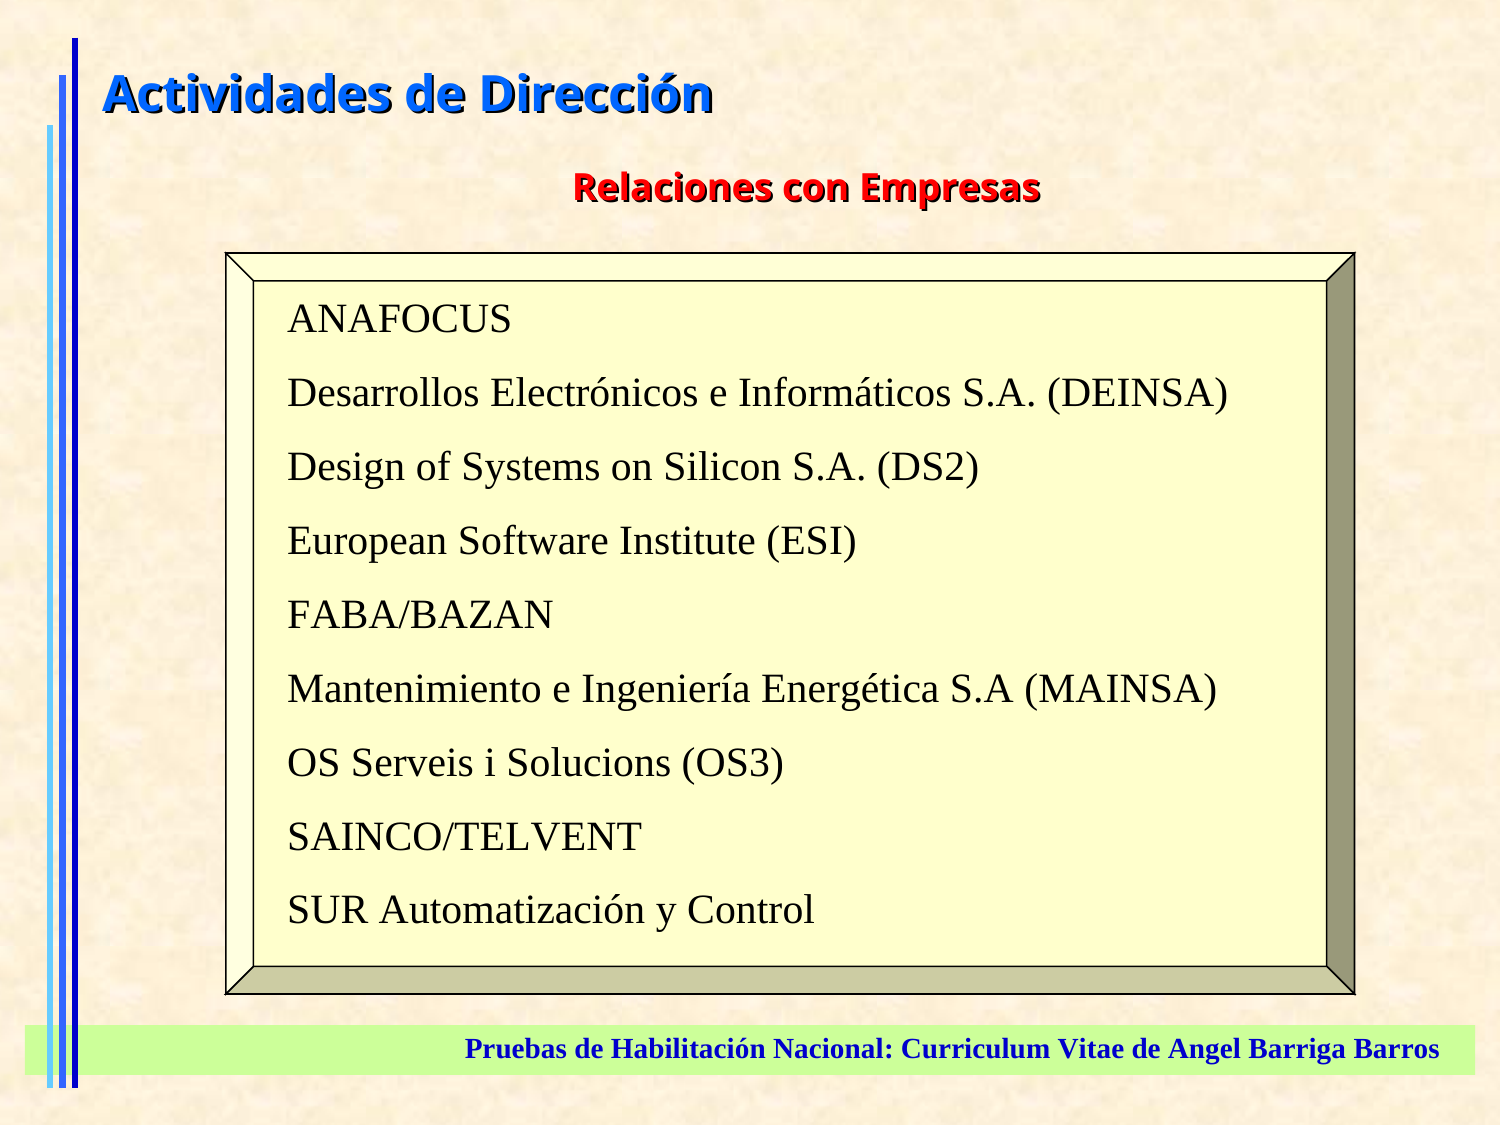

Actividades de Dirección
Relaciones con Empresas
ANAFOCUS
Desarrollos Electrónicos e Informáticos S.A. (DEINSA)
Design of Systems on Silicon S.A. (DS2)
European Software Institute (ESI)
FABA/BAZAN
Mantenimiento e Ingeniería Energética S.A (MAINSA)
OS Serveis i Solucions (OS3)
SAINCO/TELVENT
SUR Automatización y Control